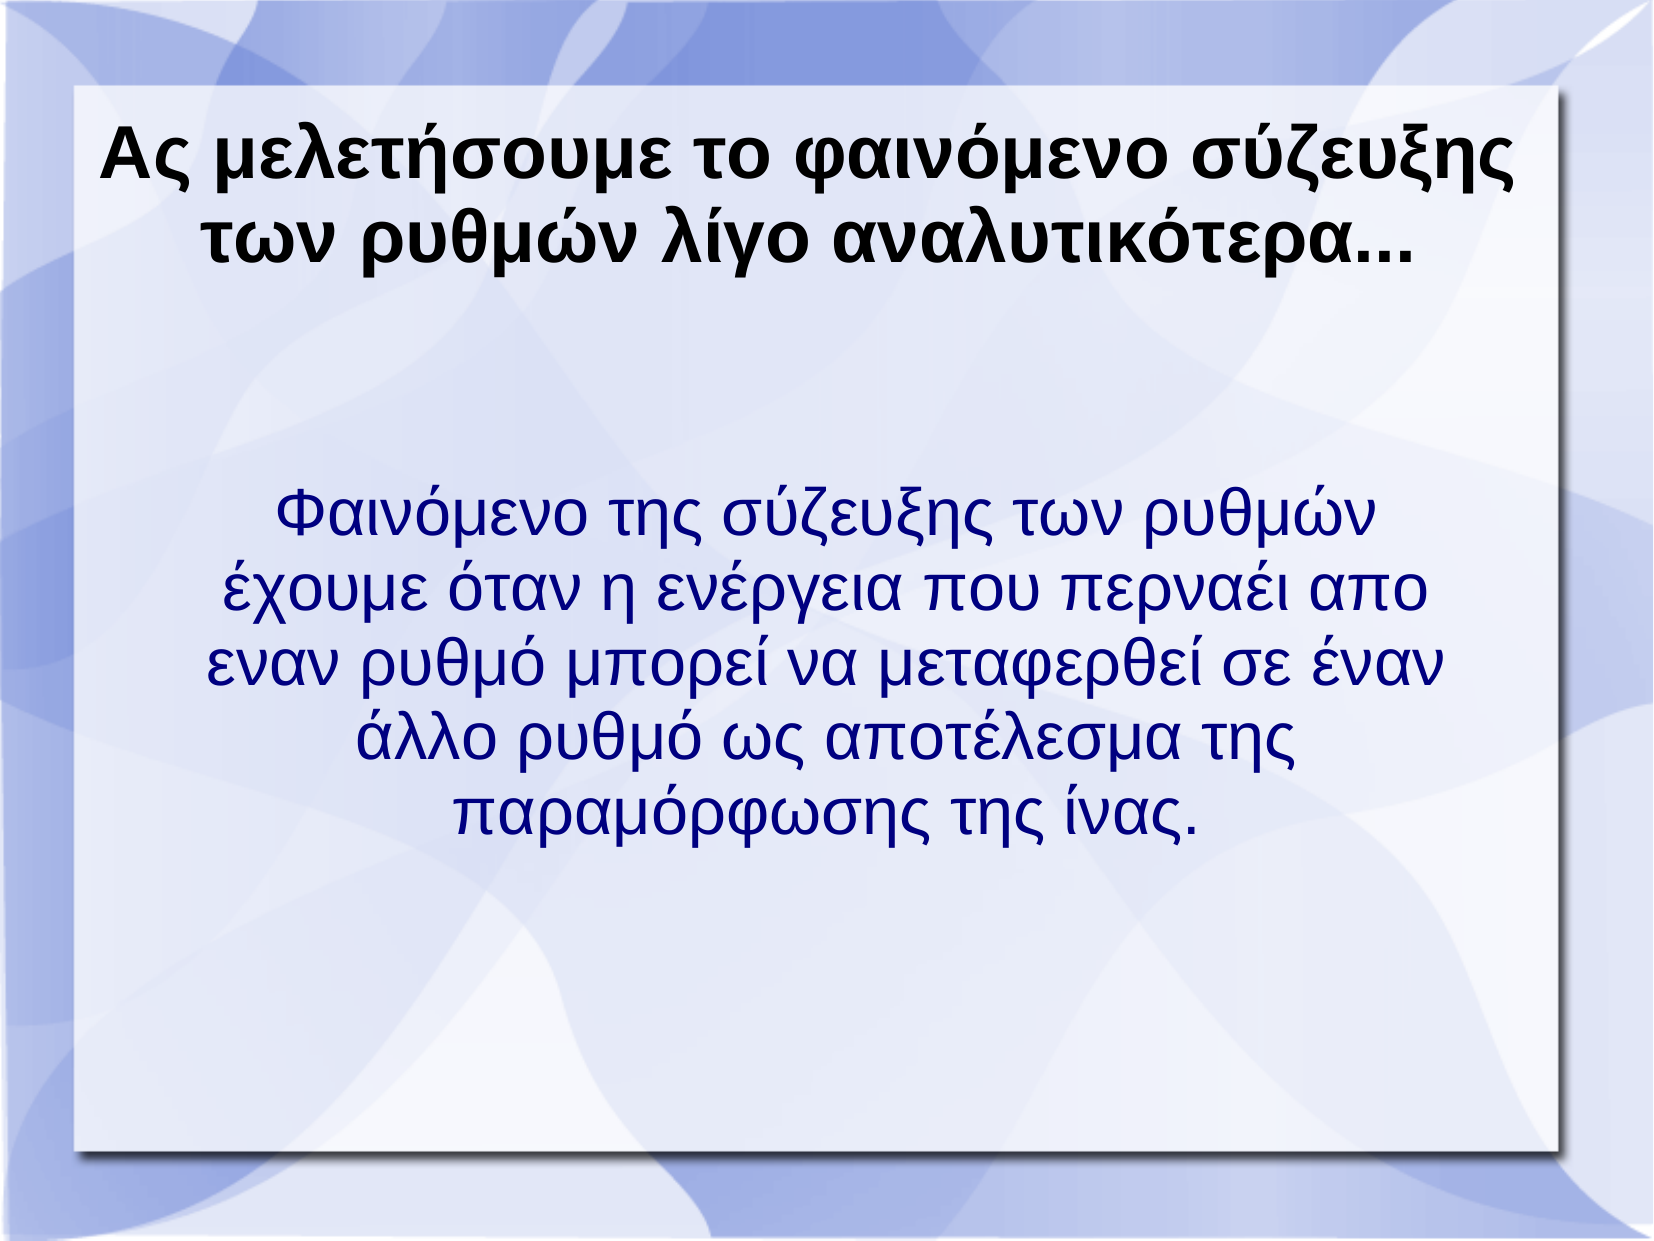

# Ας μελετήσουμε το φαινόμενο σύζευξης των ρυθμών λίγο αναλυτικότερα...
Φαινόμενο της σύζευξης των ρυθμών έχουμε όταν η ενέργεια που περναέι απο εναν ρυθμό μπορεί να μεταφερθεί σε έναν άλλο ρυθμό ως αποτέλεσμα της παραμόρφωσης της ίνας.